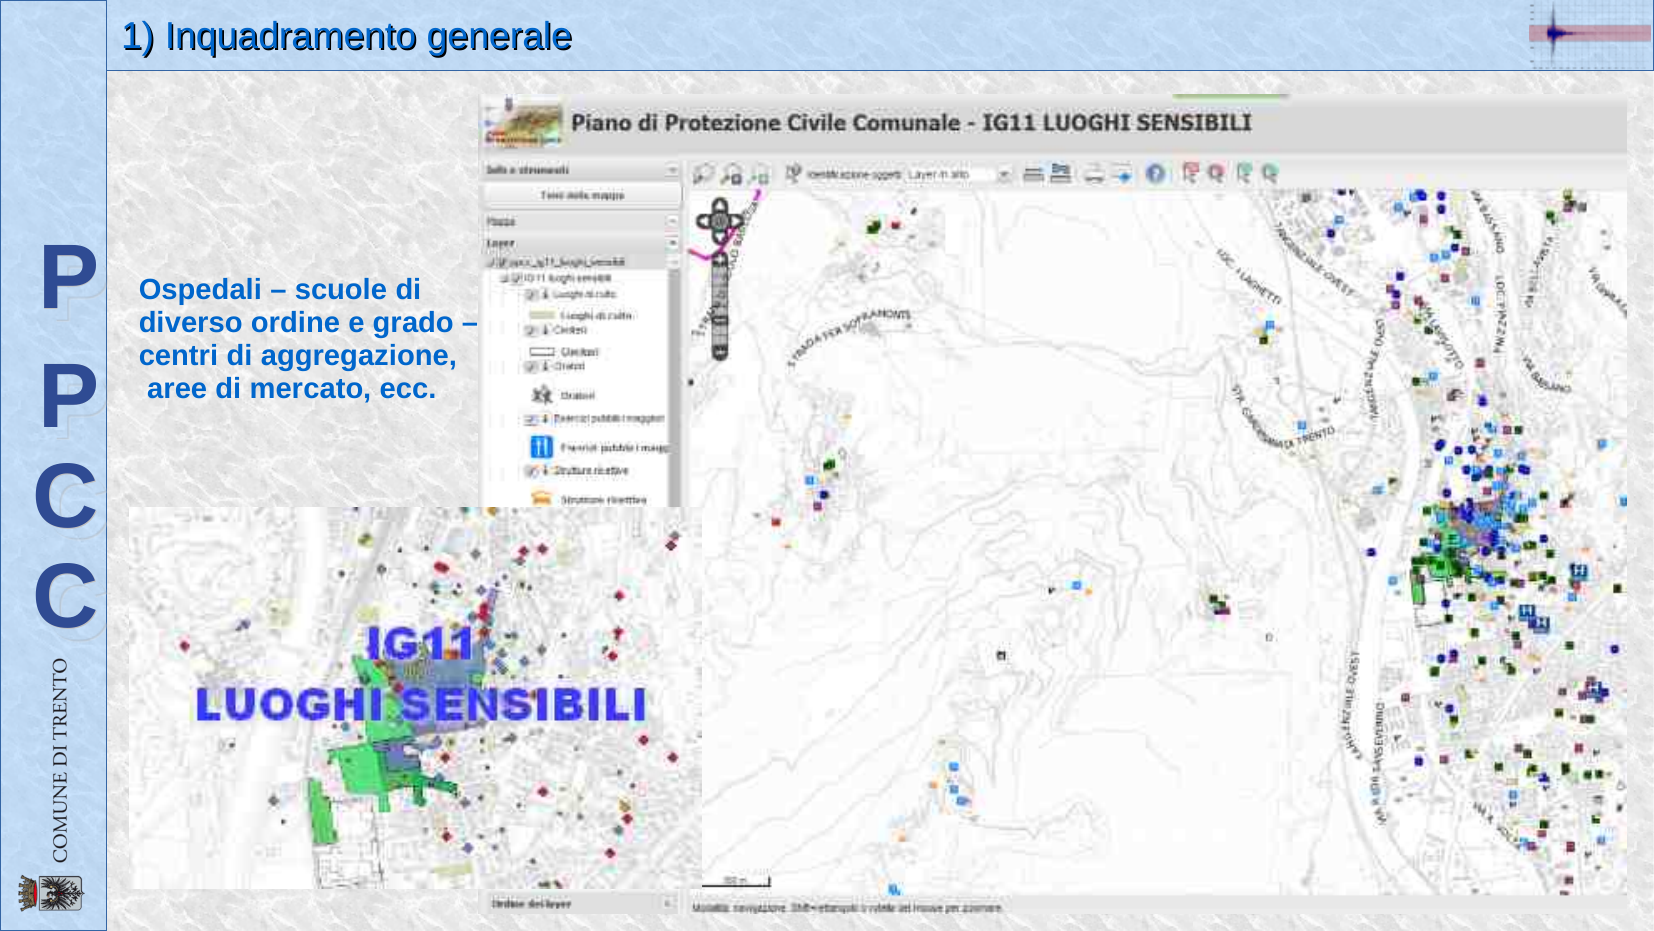

1) Inquadramento generale
Ospedali – scuole di diverso ordine e grado – centri di aggregazione,
 aree di mercato, ecc.
10